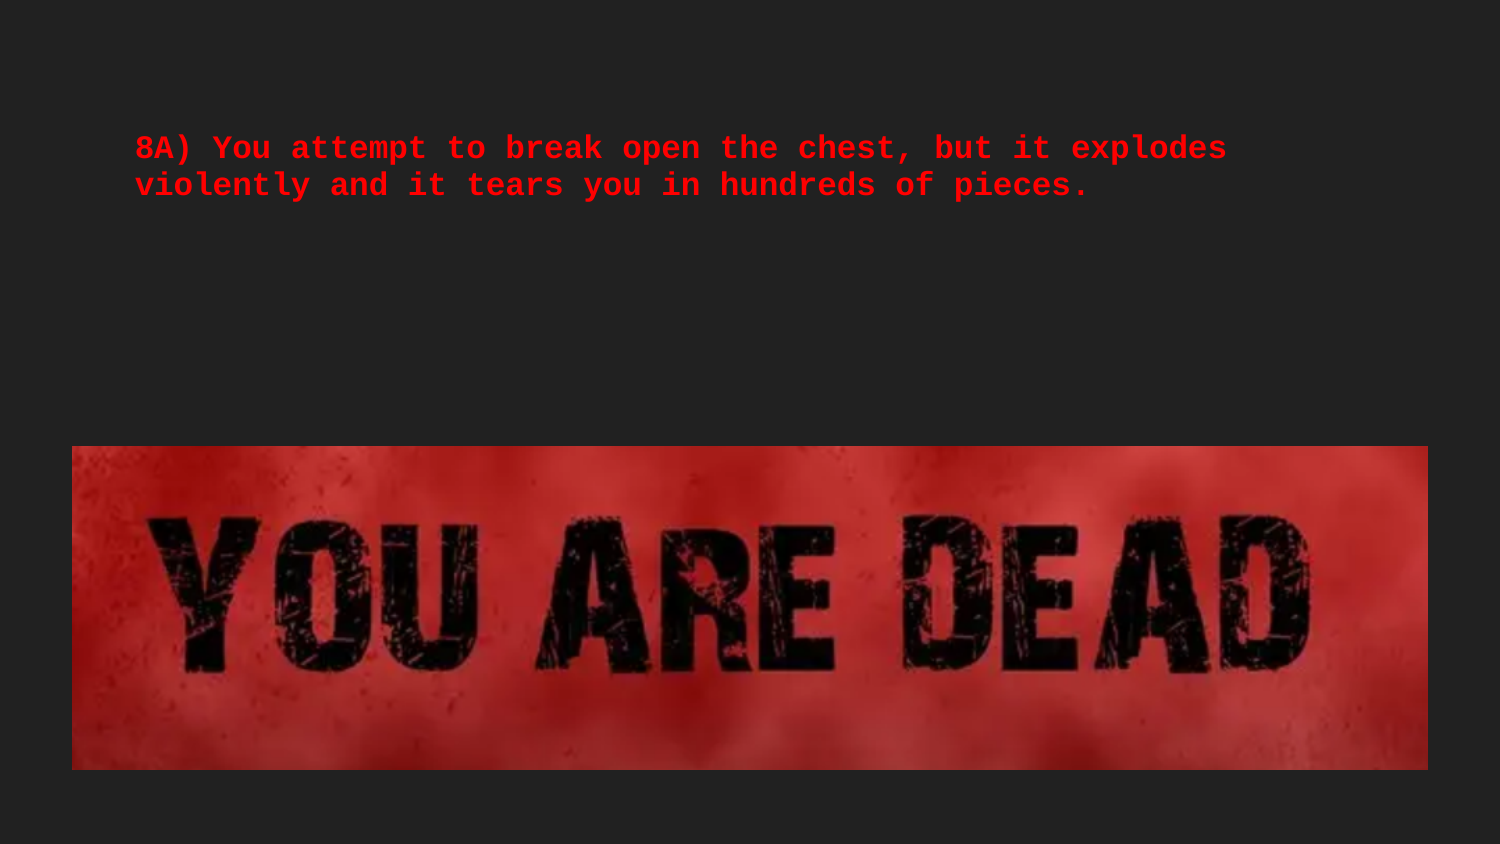

# 8A) You attempt to break open the chest, but it explodes violently and it tears you in hundreds of pieces.